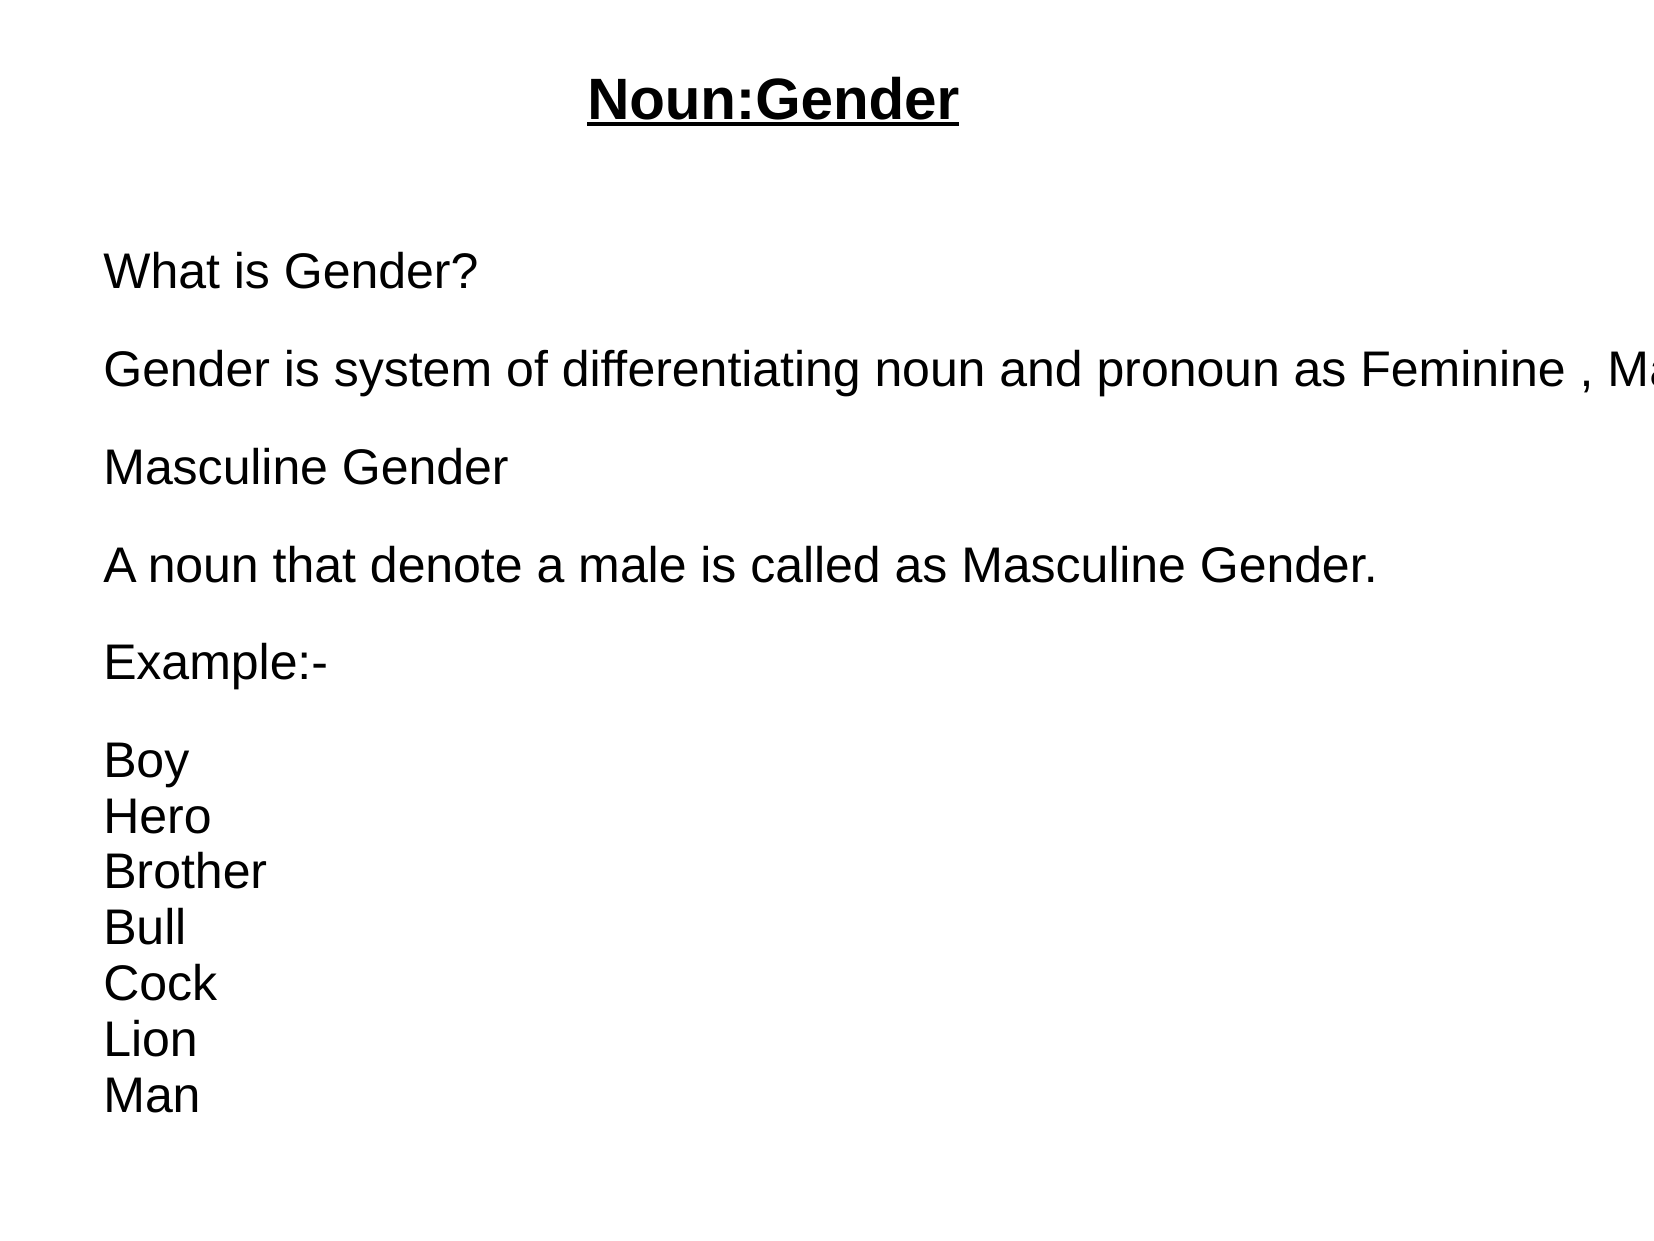

Noun:Gender
What is Gender?
Gender is system of differentiating noun and pronoun as Feminine , Masculine, Common and Neuter.
Masculine Gender
A noun that denote a male is called as Masculine Gender.
Example:-
Boy
Hero
Brother
Bull
Cock
Lion
Man